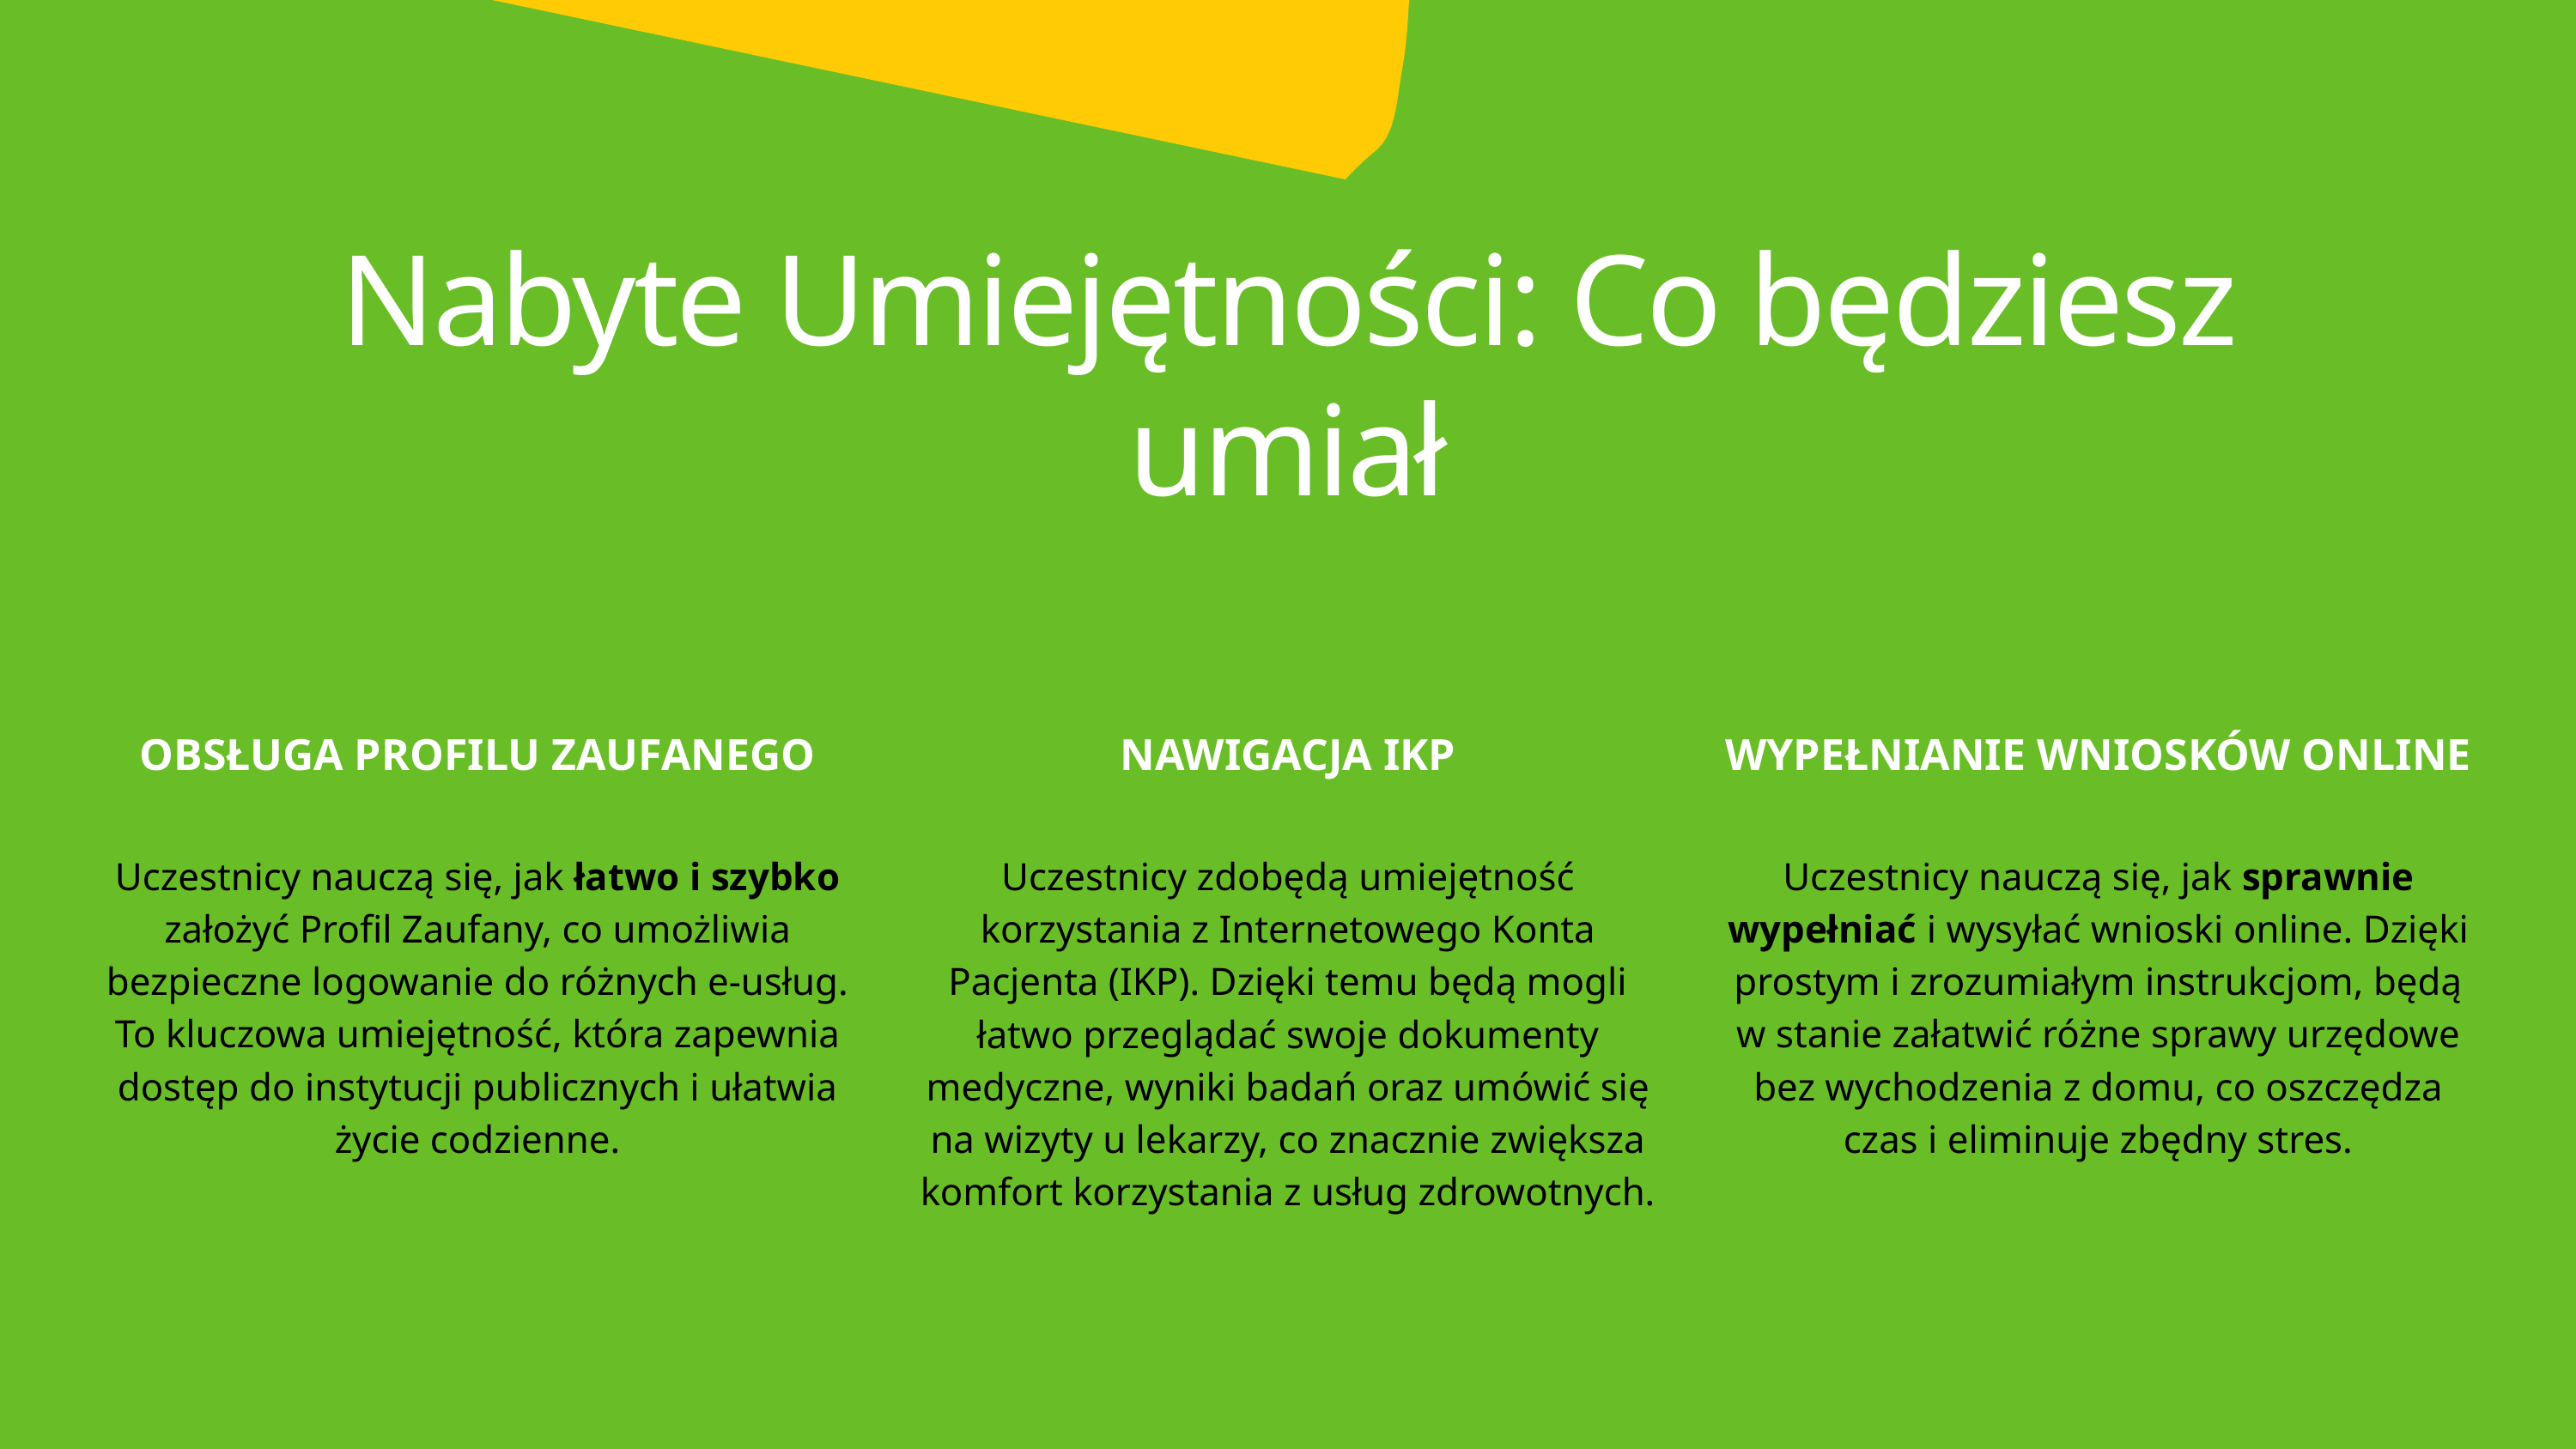

Nabyte Umiejętności: Co będziesz umiał
OBSŁUGA PROFILU ZAUFANEGO
Uczestnicy nauczą się, jak łatwo i szybko założyć Profil Zaufany, co umożliwia bezpieczne logowanie do różnych e-usług. To kluczowa umiejętność, która zapewnia dostęp do instytucji publicznych i ułatwia życie codzienne.
NAWIGACJA IKP
Uczestnicy zdobędą umiejętność korzystania z Internetowego Konta Pacjenta (IKP). Dzięki temu będą mogli łatwo przeglądać swoje dokumenty medyczne, wyniki badań oraz umówić się na wizyty u lekarzy, co znacznie zwiększa komfort korzystania z usług zdrowotnych.
WYPEŁNIANIE WNIOSKÓW ONLINE
Uczestnicy nauczą się, jak sprawnie wypełniać i wysyłać wnioski online. Dzięki prostym i zrozumiałym instrukcjom, będą w stanie załatwić różne sprawy urzędowe bez wychodzenia z domu, co oszczędza czas i eliminuje zbędny stres.